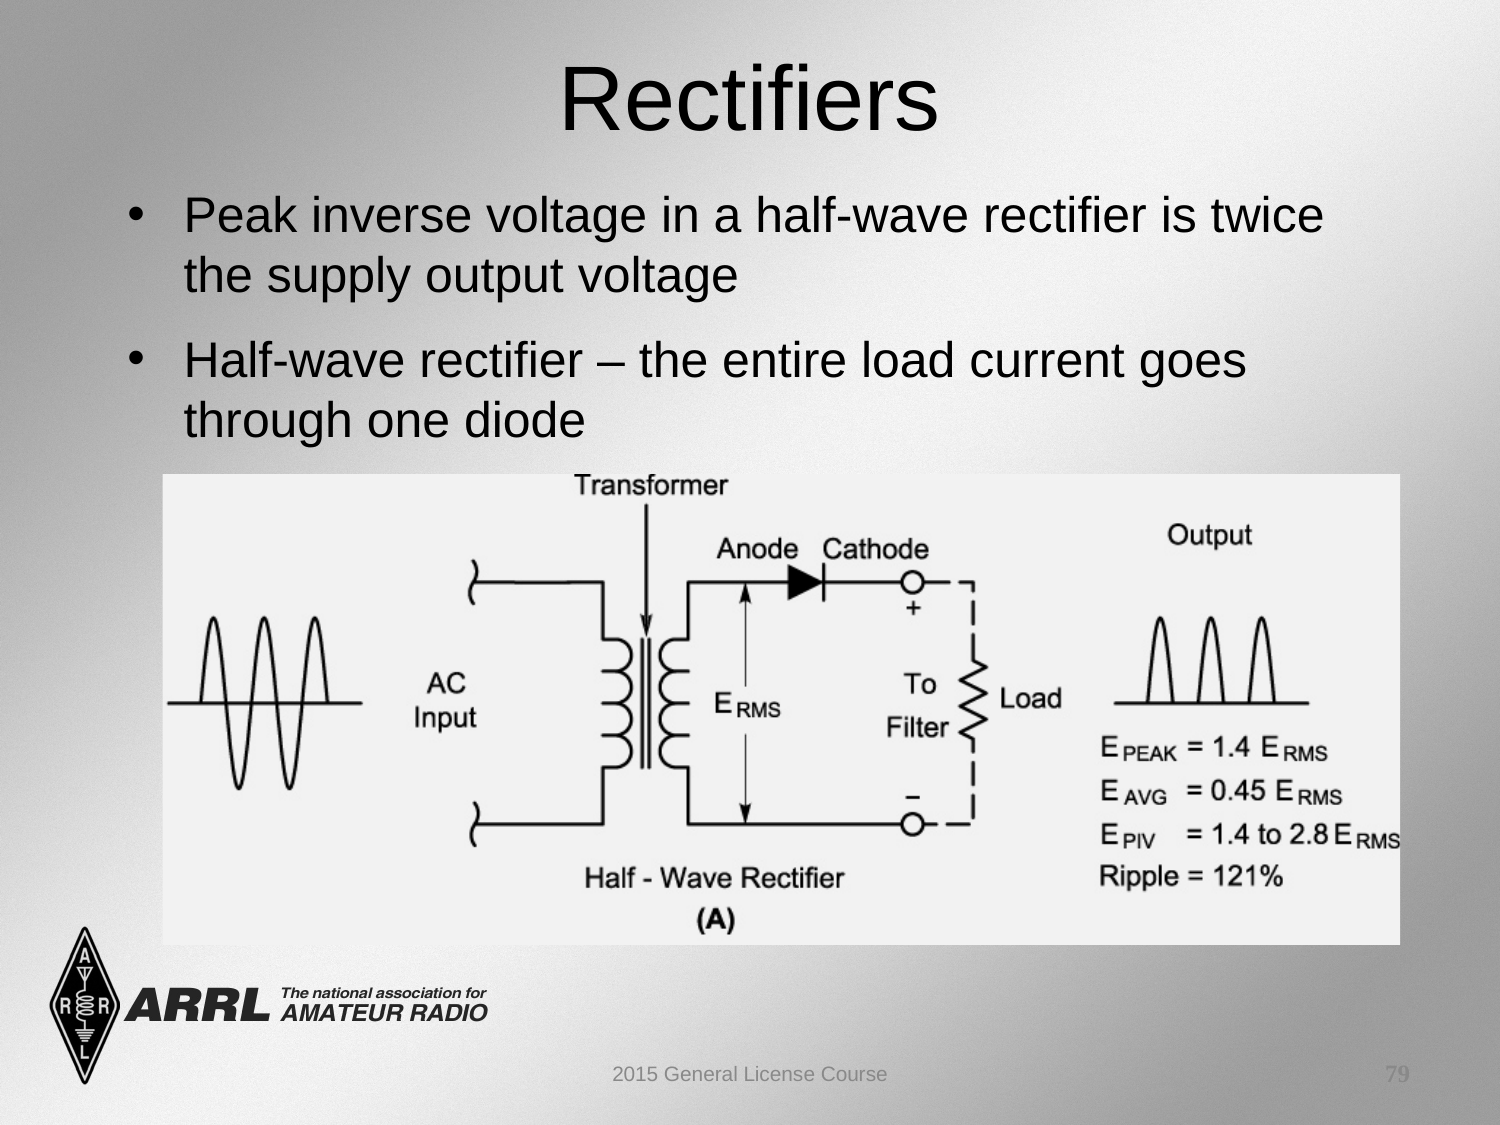

Rectifiers
Peak inverse voltage in a half-wave rectifier is twice the supply output voltage
Half-wave rectifier – the entire load current goes through one diode
2015 General License Course